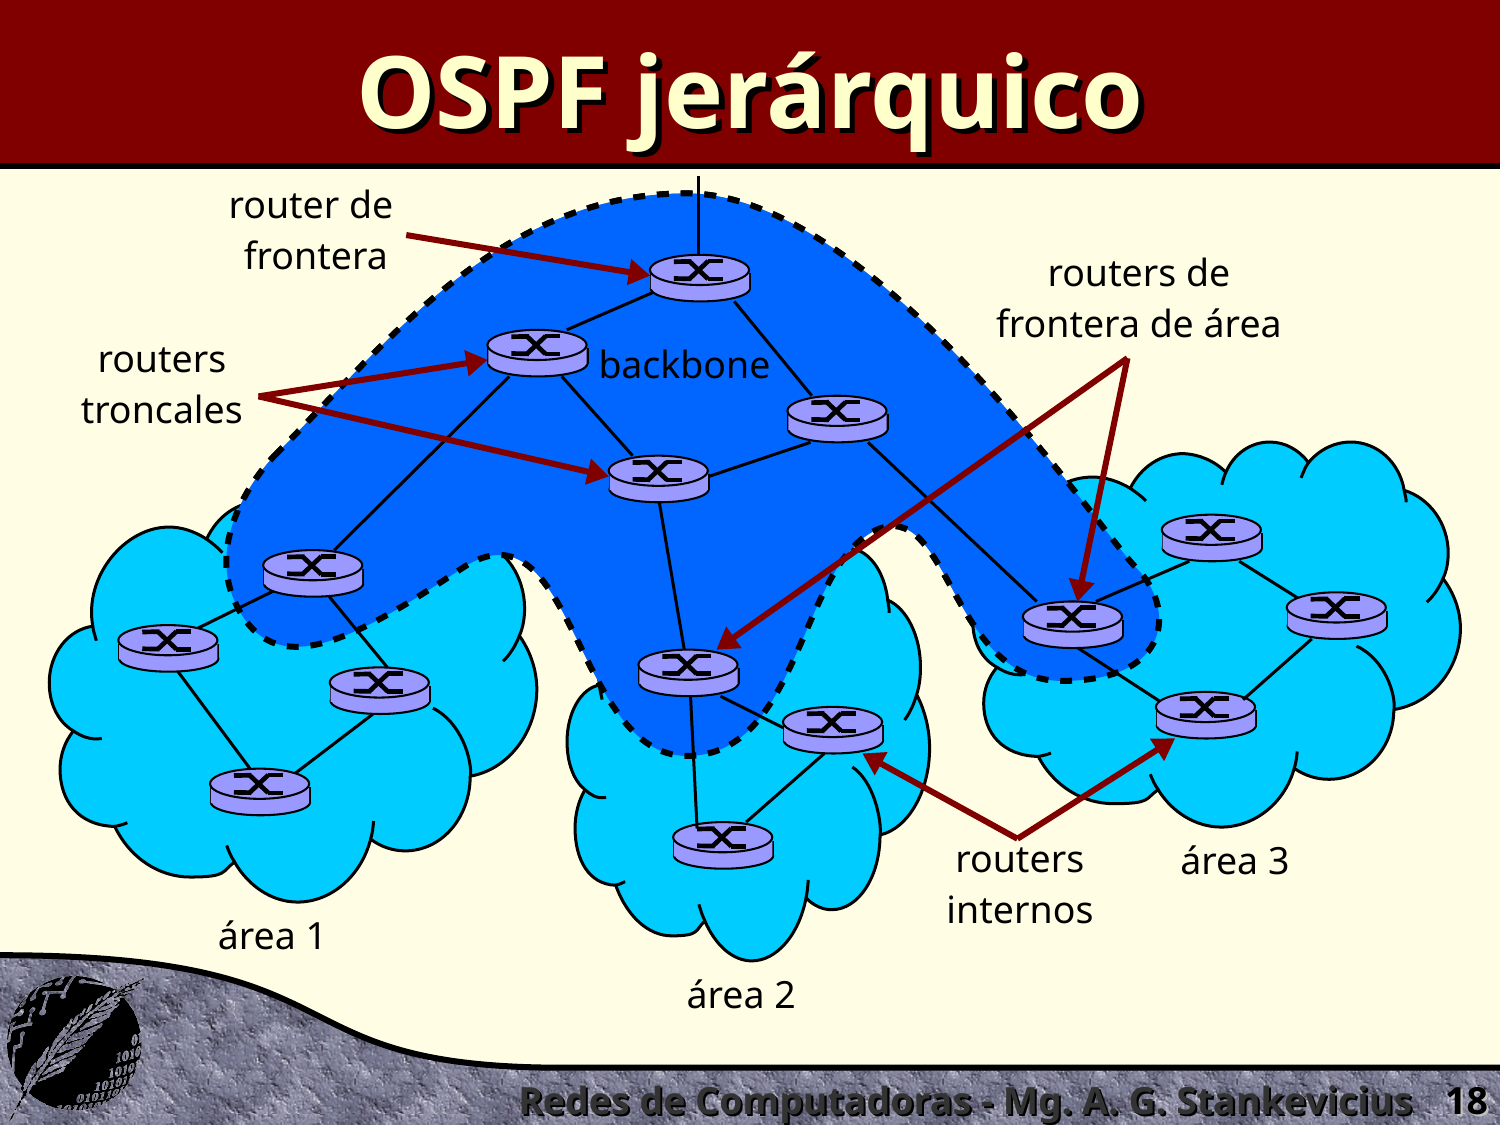

# OSPF jerárquico
router de
frontera
routers de
frontera de área
routers
troncales
backbone
routers
internos
área 3
área 1
área 2
18